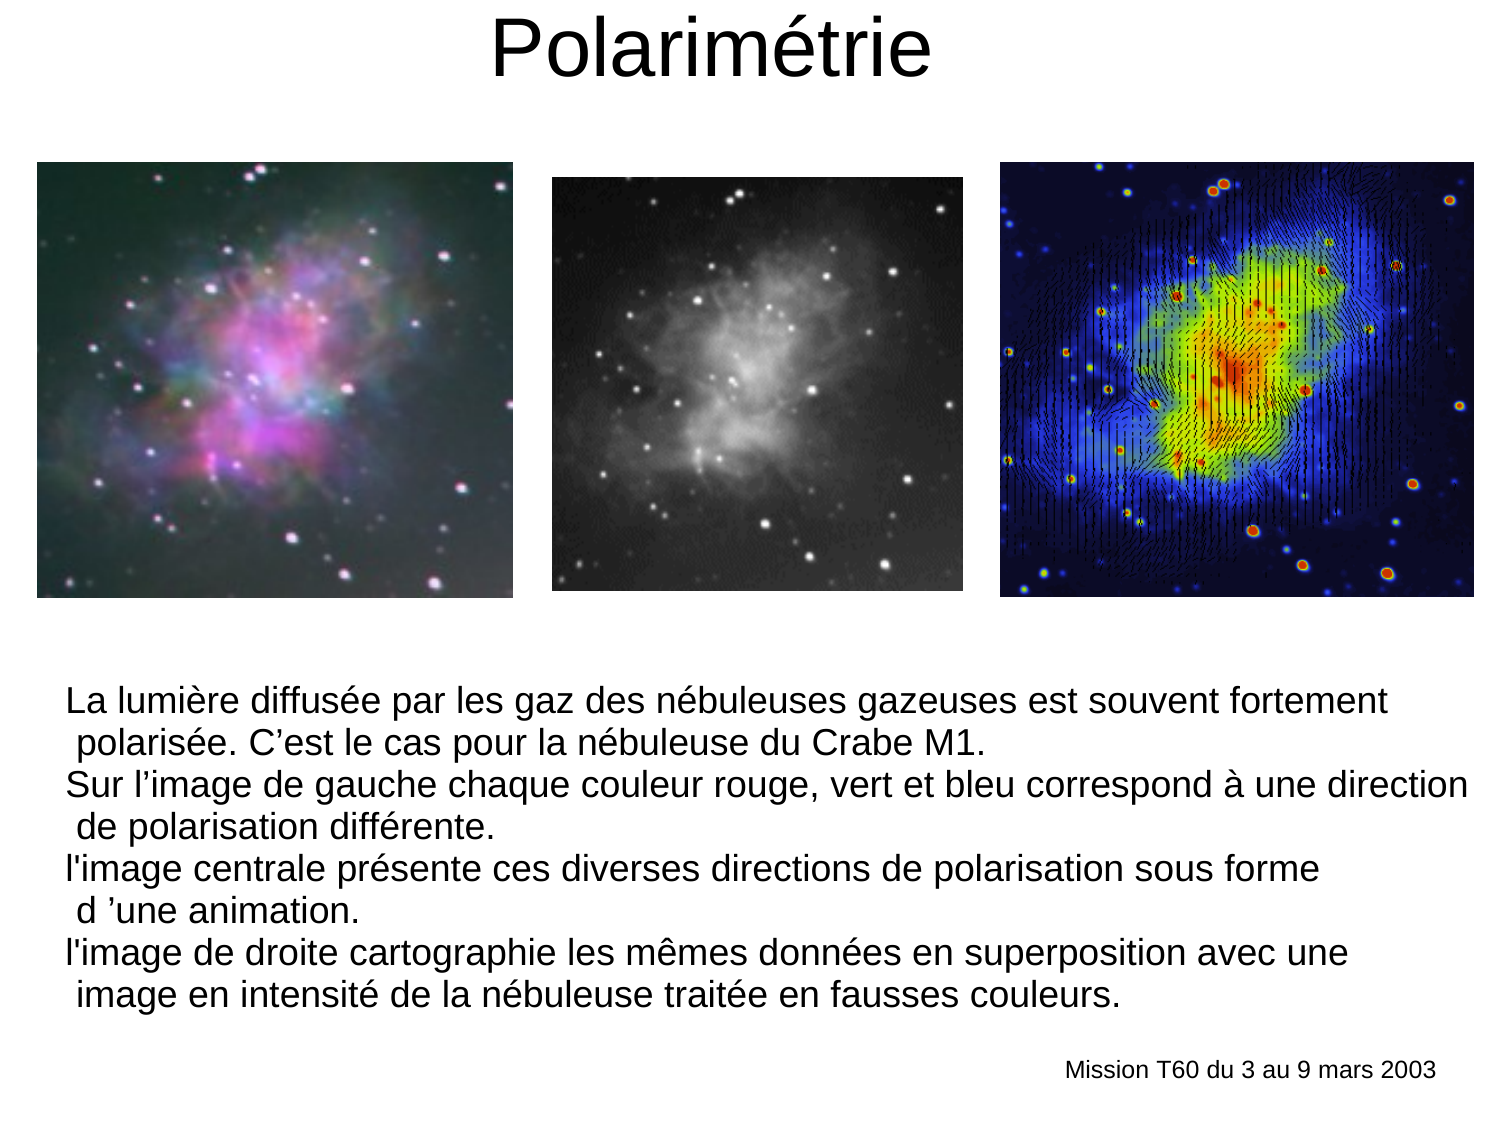

Polarimétrie
 La lumière diffusée par les gaz des nébuleuses gazeuses est souvent fortement
 polarisée. C’est le cas pour la nébuleuse du Crabe M1.
 Sur l’image de gauche chaque couleur rouge, vert et bleu correspond à une direction
 de polarisation différente.
 l'image centrale présente ces diverses directions de polarisation sous forme
 d ’une animation.
 l'image de droite cartographie les mêmes données en superposition avec une
 image en intensité de la nébuleuse traitée en fausses couleurs.
Mission T60 du 3 au 9 mars 2003